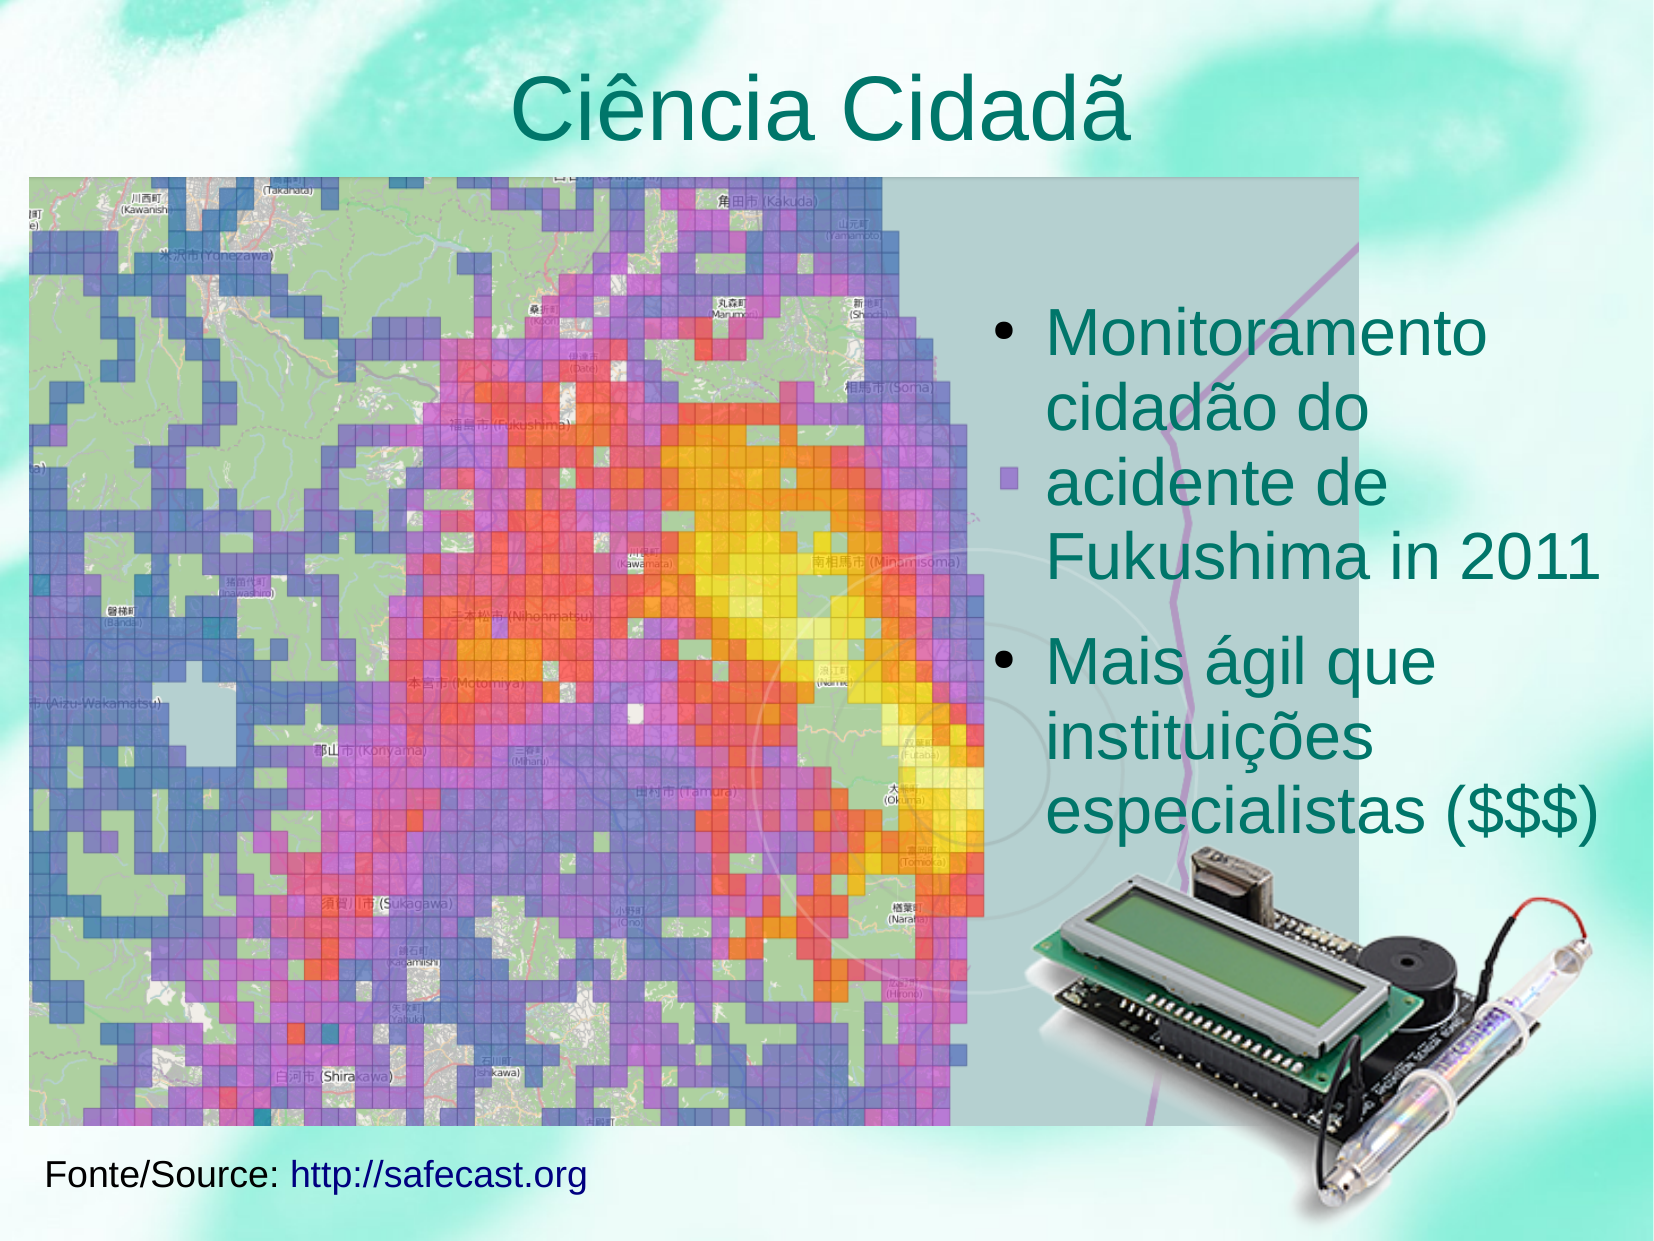

# Ciência Cidadã
Monitoramento cidadão do acidente de Fukushima in 2011
Mais ágil que instituições especialistas ($$$)
Fonte/Source: http://safecast.org